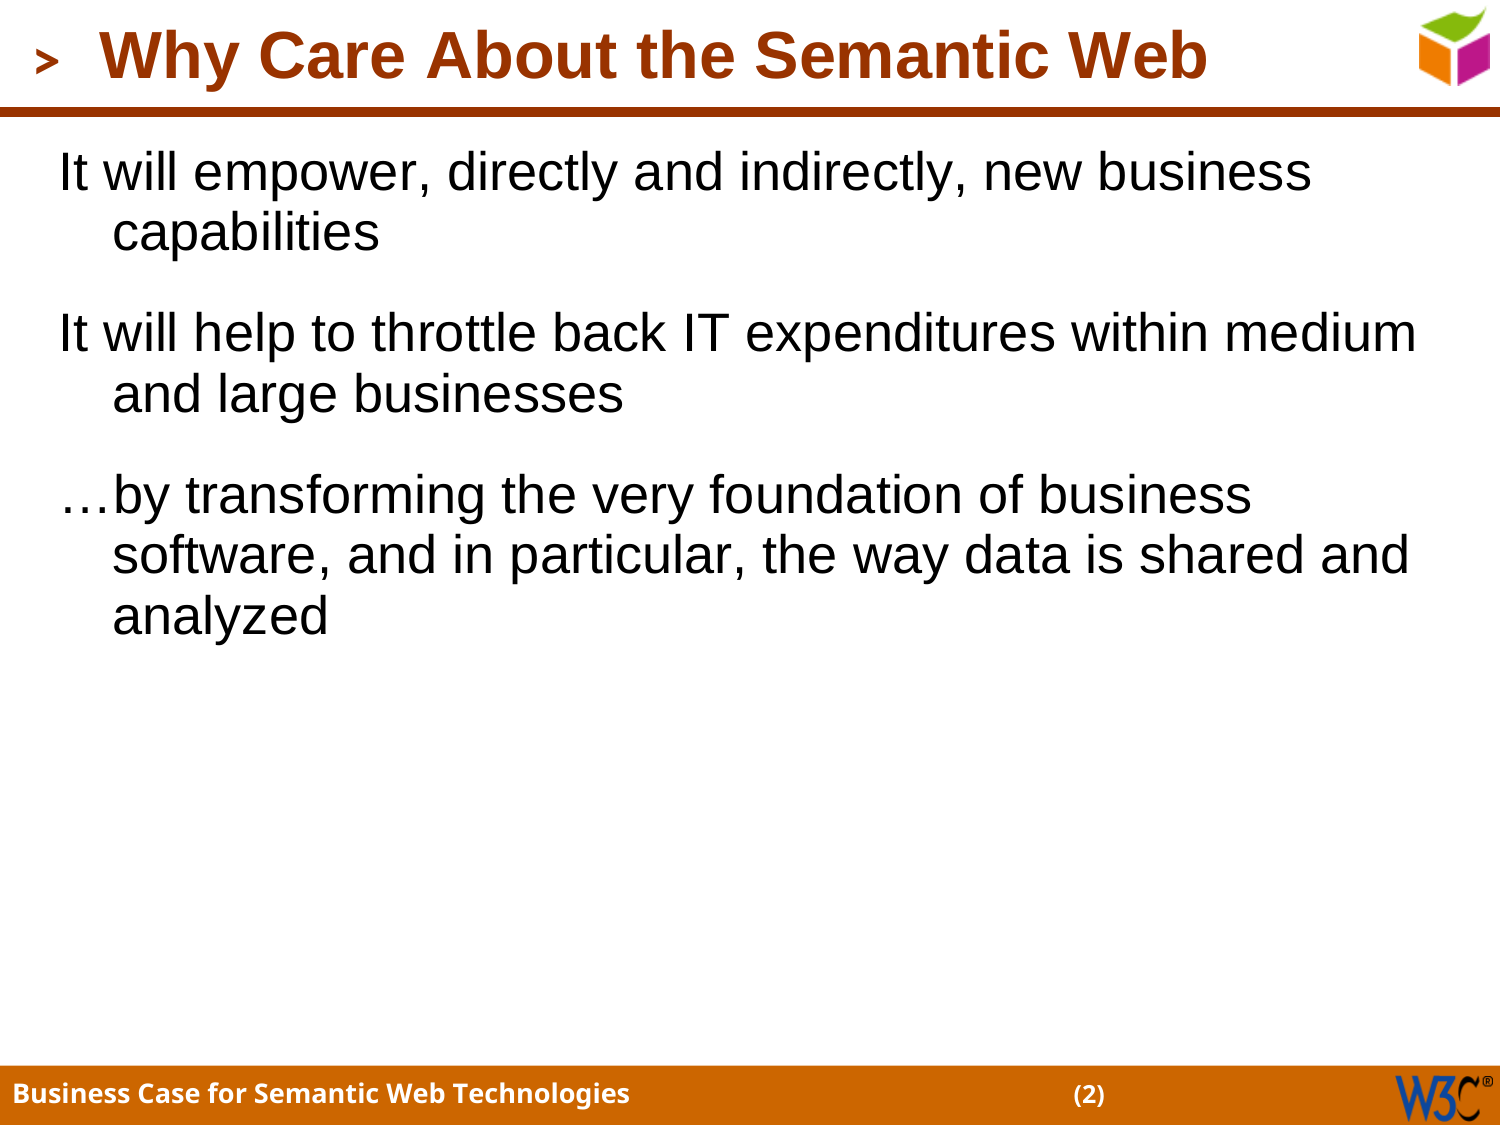

# Why Care About the Semantic Web
It will empower, directly and indirectly, new business capabilities
It will help to throttle back IT expenditures within medium and large businesses
…by transforming the very foundation of business software, and in particular, the way data is shared and analyzed